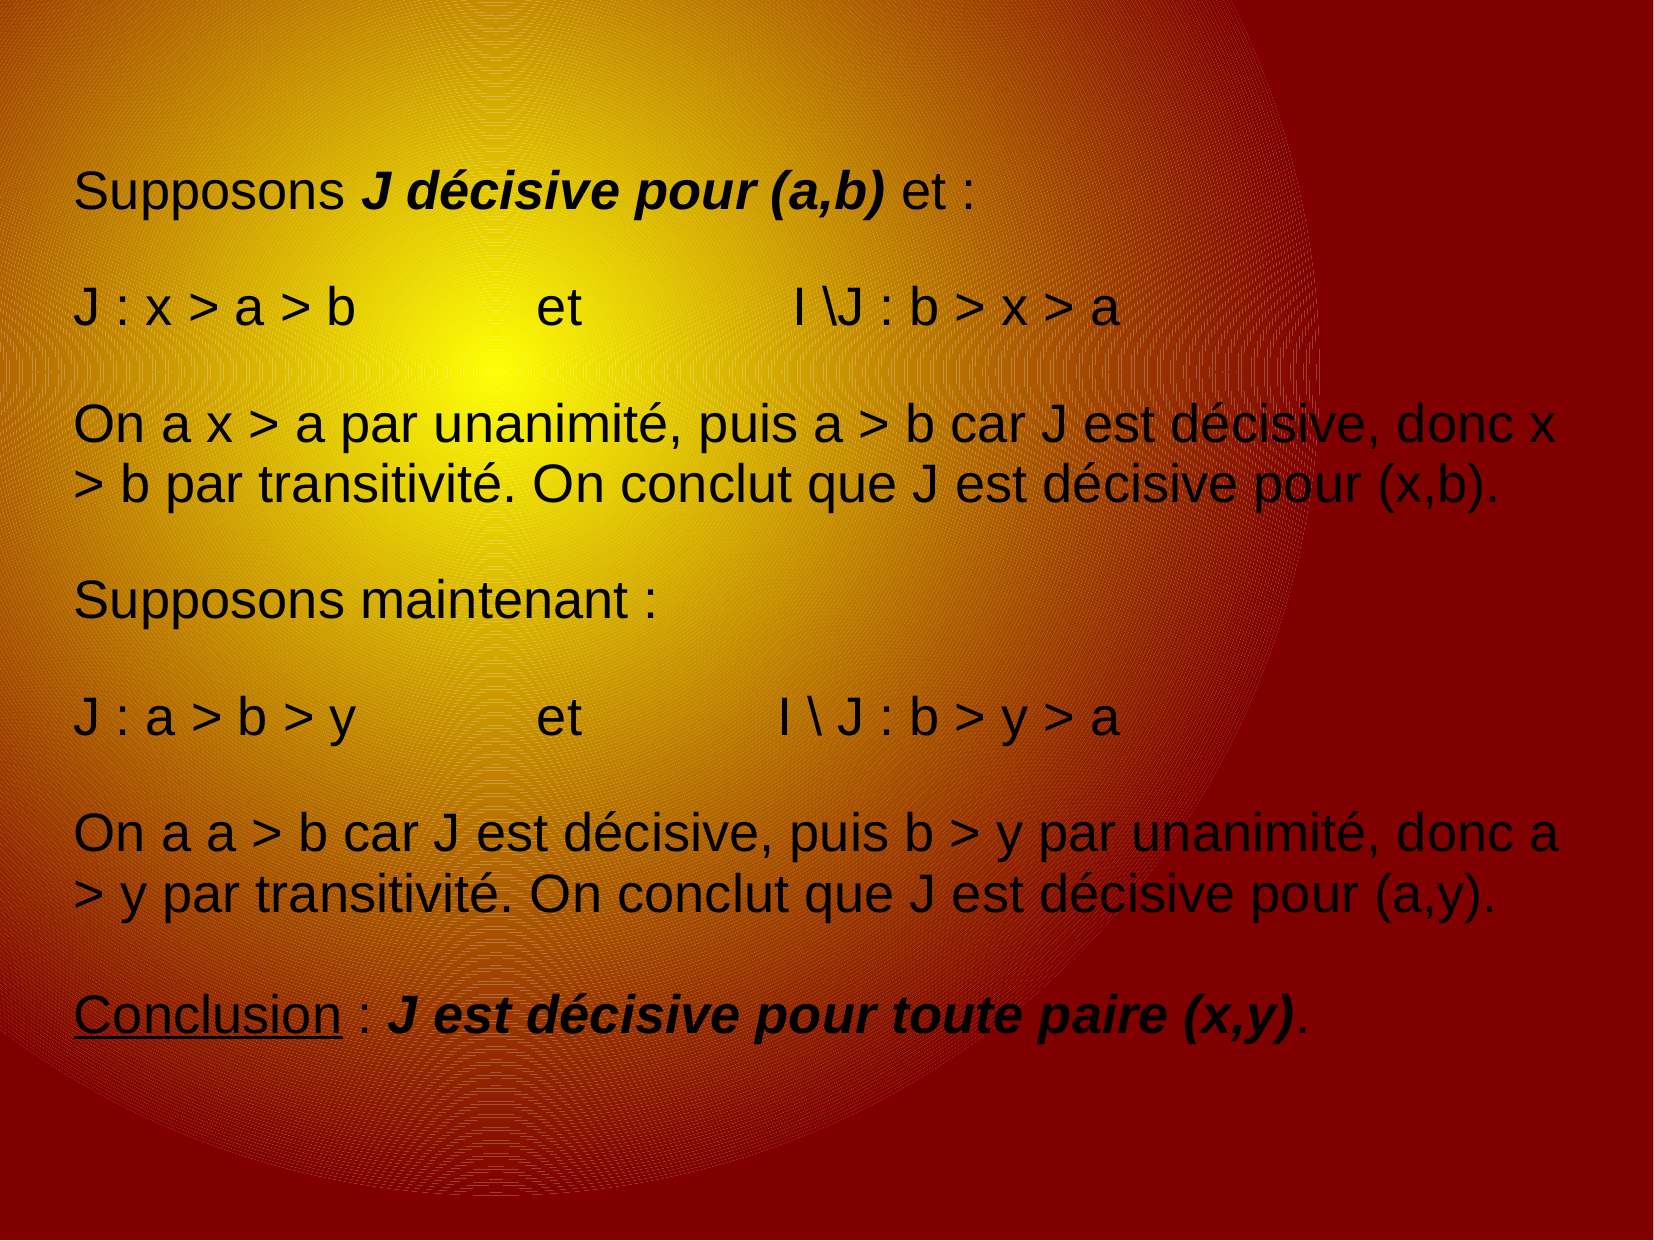

Supposons J décisive pour (a,b) et :
J : x > a > b et I \J : b > x > a
On a x > a par unanimité, puis a > b car J est décisive, donc x > b par transitivité. On conclut que J est décisive pour (x,b).
Supposons maintenant :
J : a > b > y et I \ J : b > y > a
On a a > b car J est décisive, puis b > y par unanimité, donc a > y par transitivité. On conclut que J est décisive pour (a,y).
Conclusion : J est décisive pour toute paire (x,y).